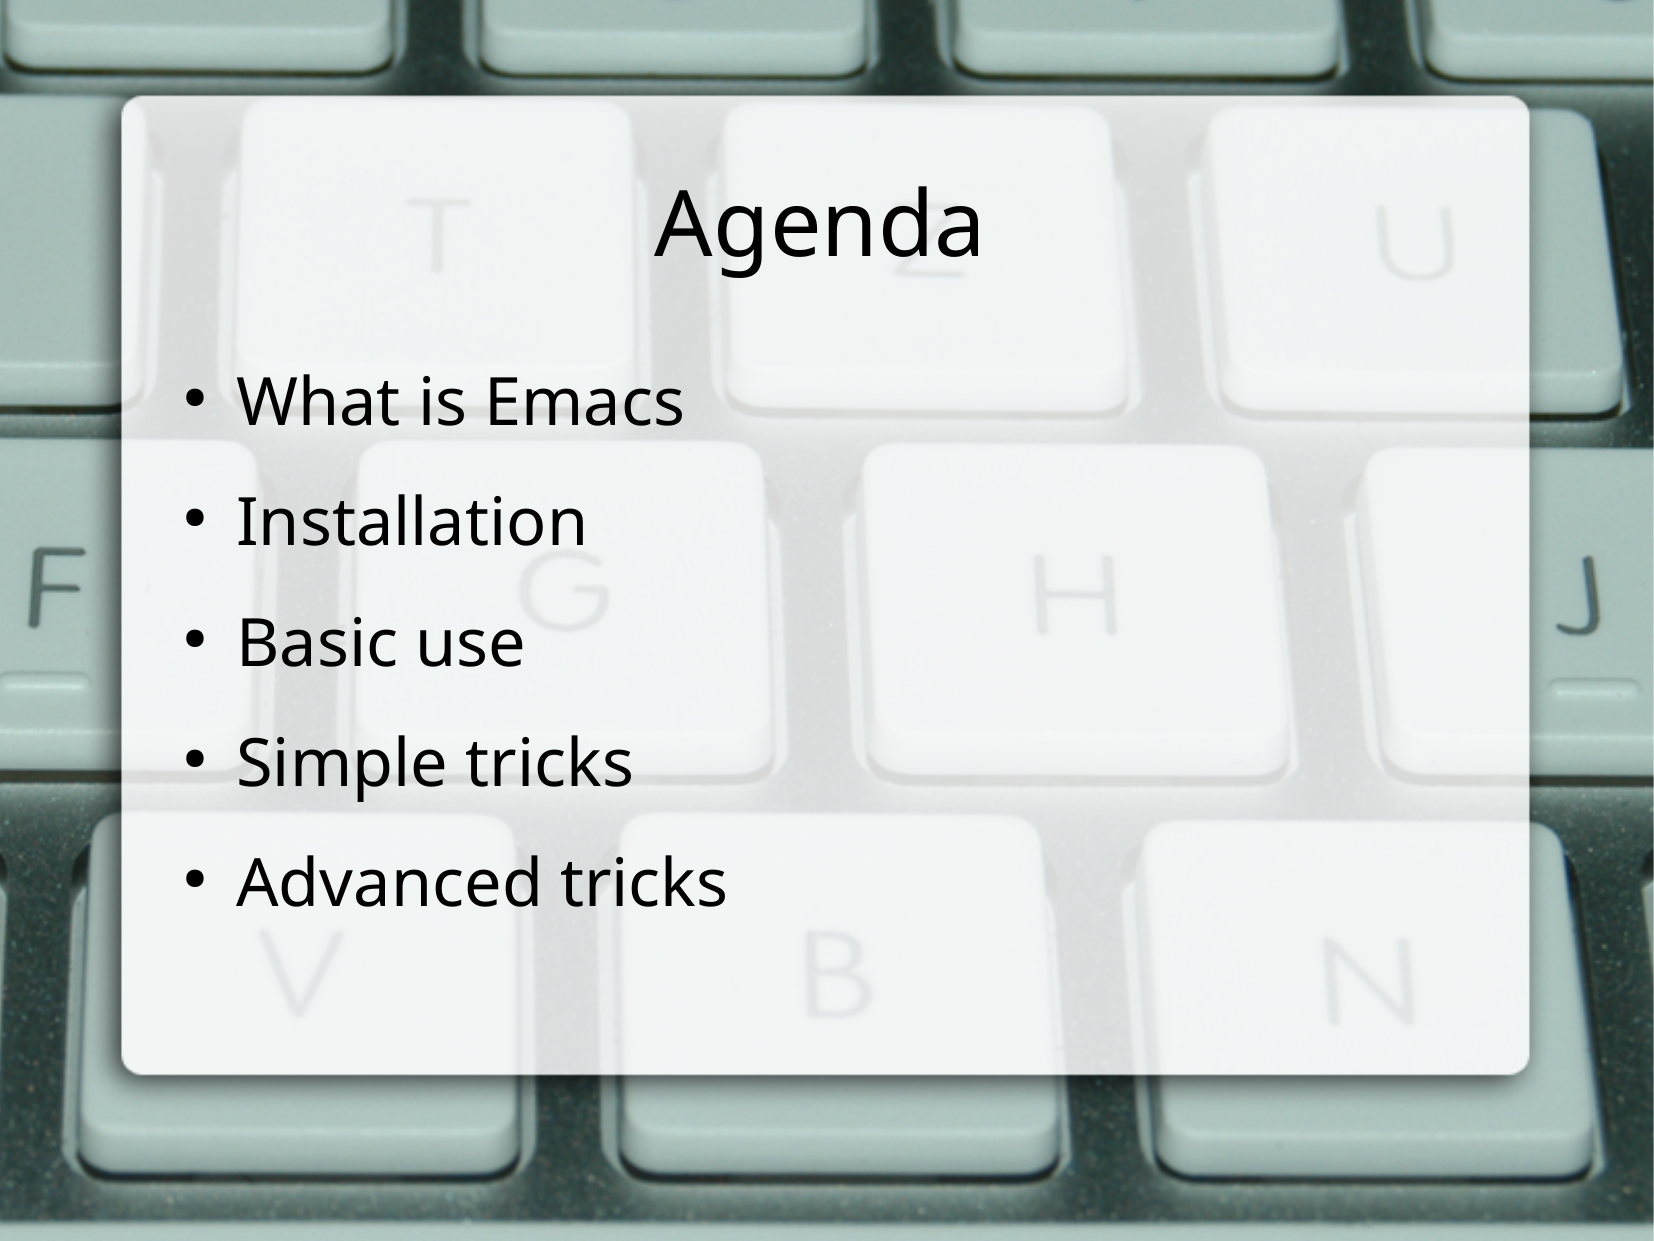

# Agenda
What is Emacs
Installation
Basic use
Simple tricks
Advanced tricks